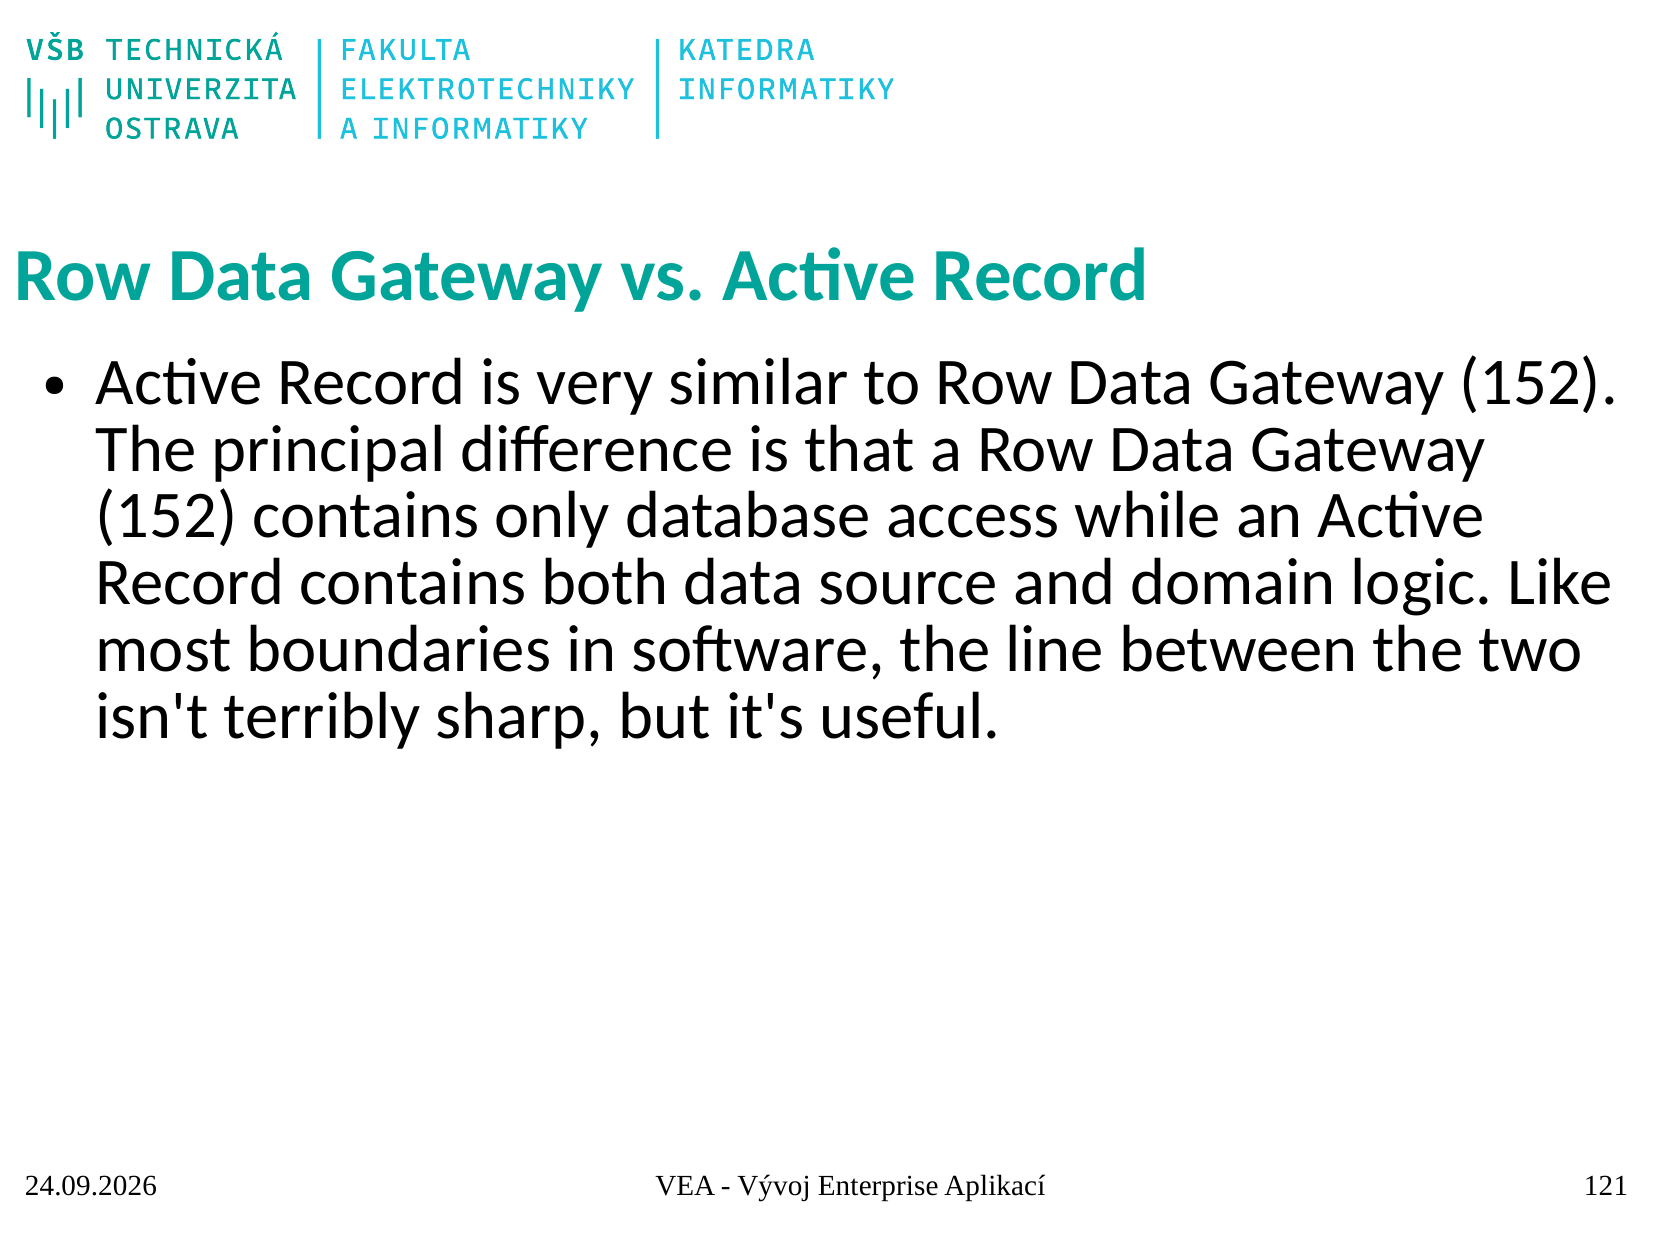

Row Data Gateway vs. Active Record
# Active Record is very similar to Row Data Gateway (152). The principal difference is that a Row Data Gateway (152) contains only database access while an Active Record contains both data source and domain logic. Like most boundaries in software, the line between the two isn't terribly sharp, but it's useful.
VEA - Vývoj Enterprise Aplikací
121